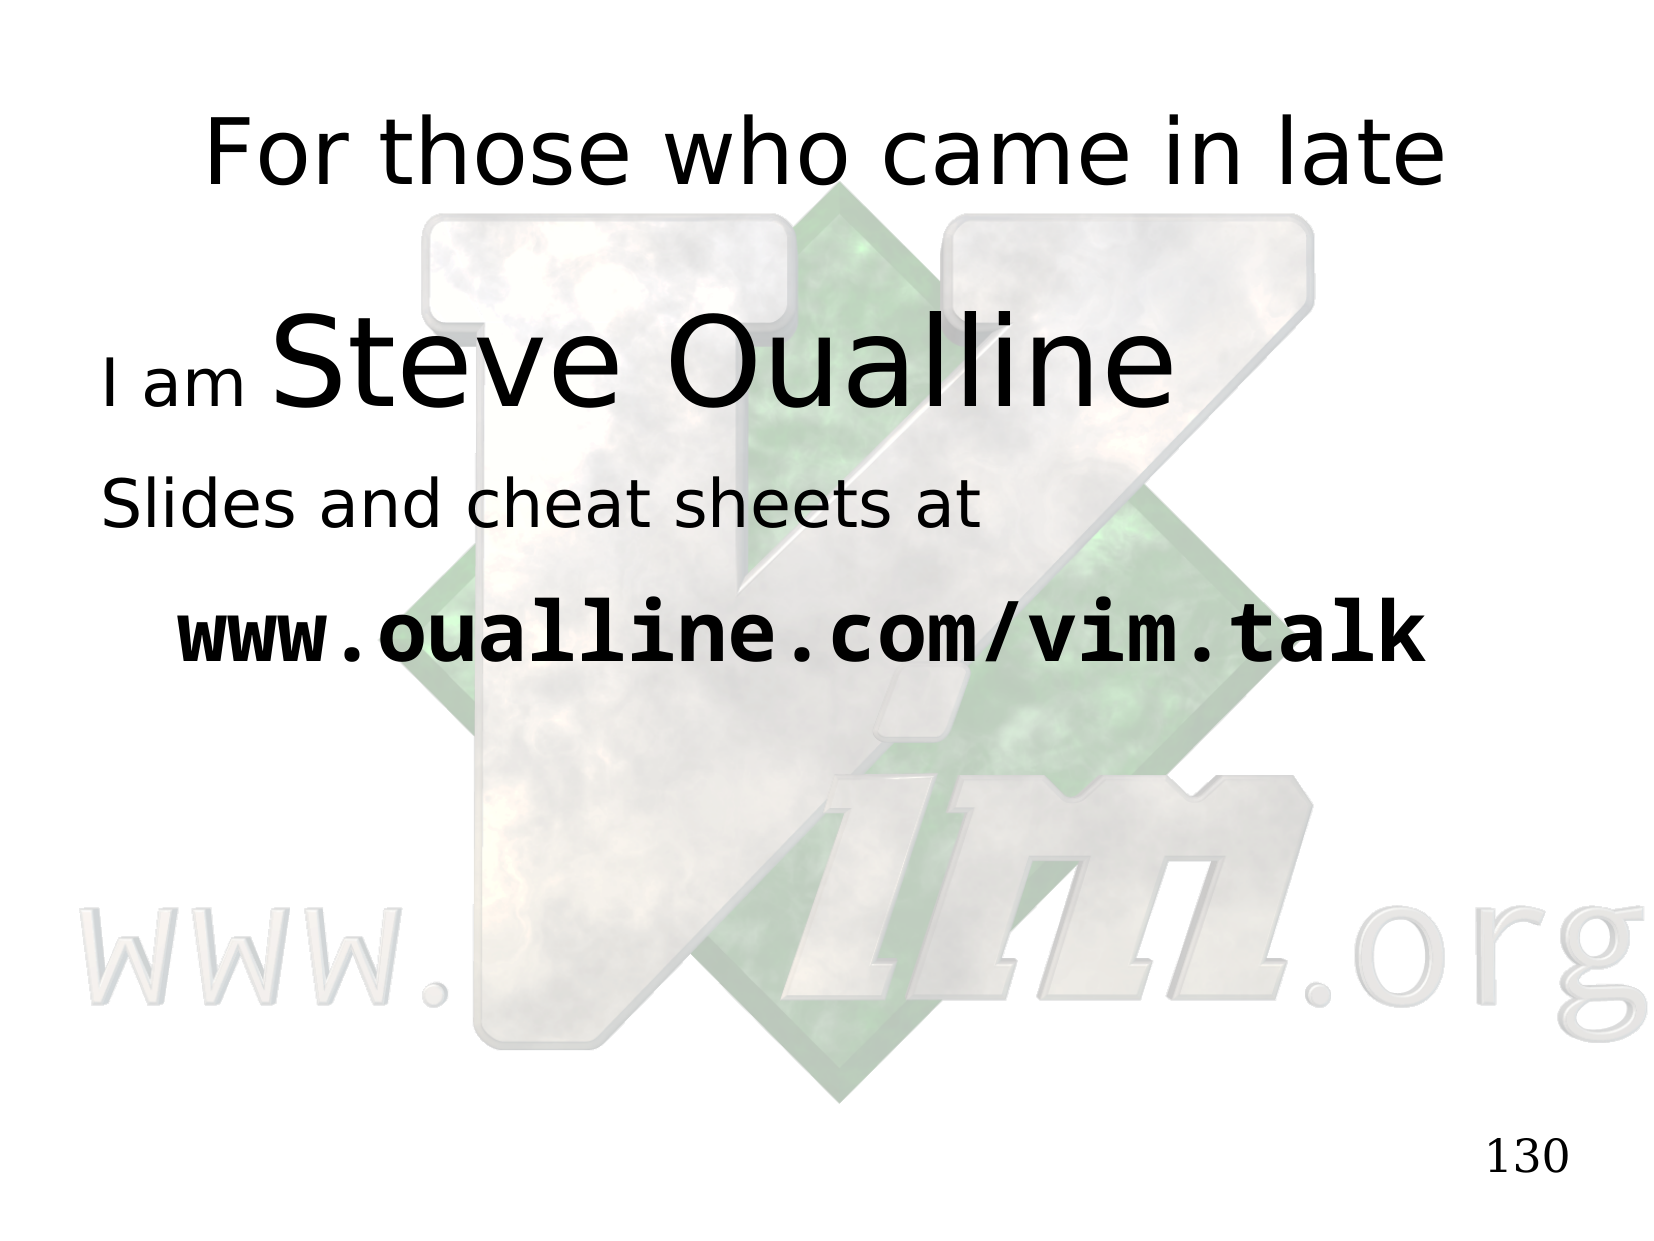

# For those who came in late
I am Steve Oualline
Slides and cheat sheets at
www.oualline.com/vim.talk
130